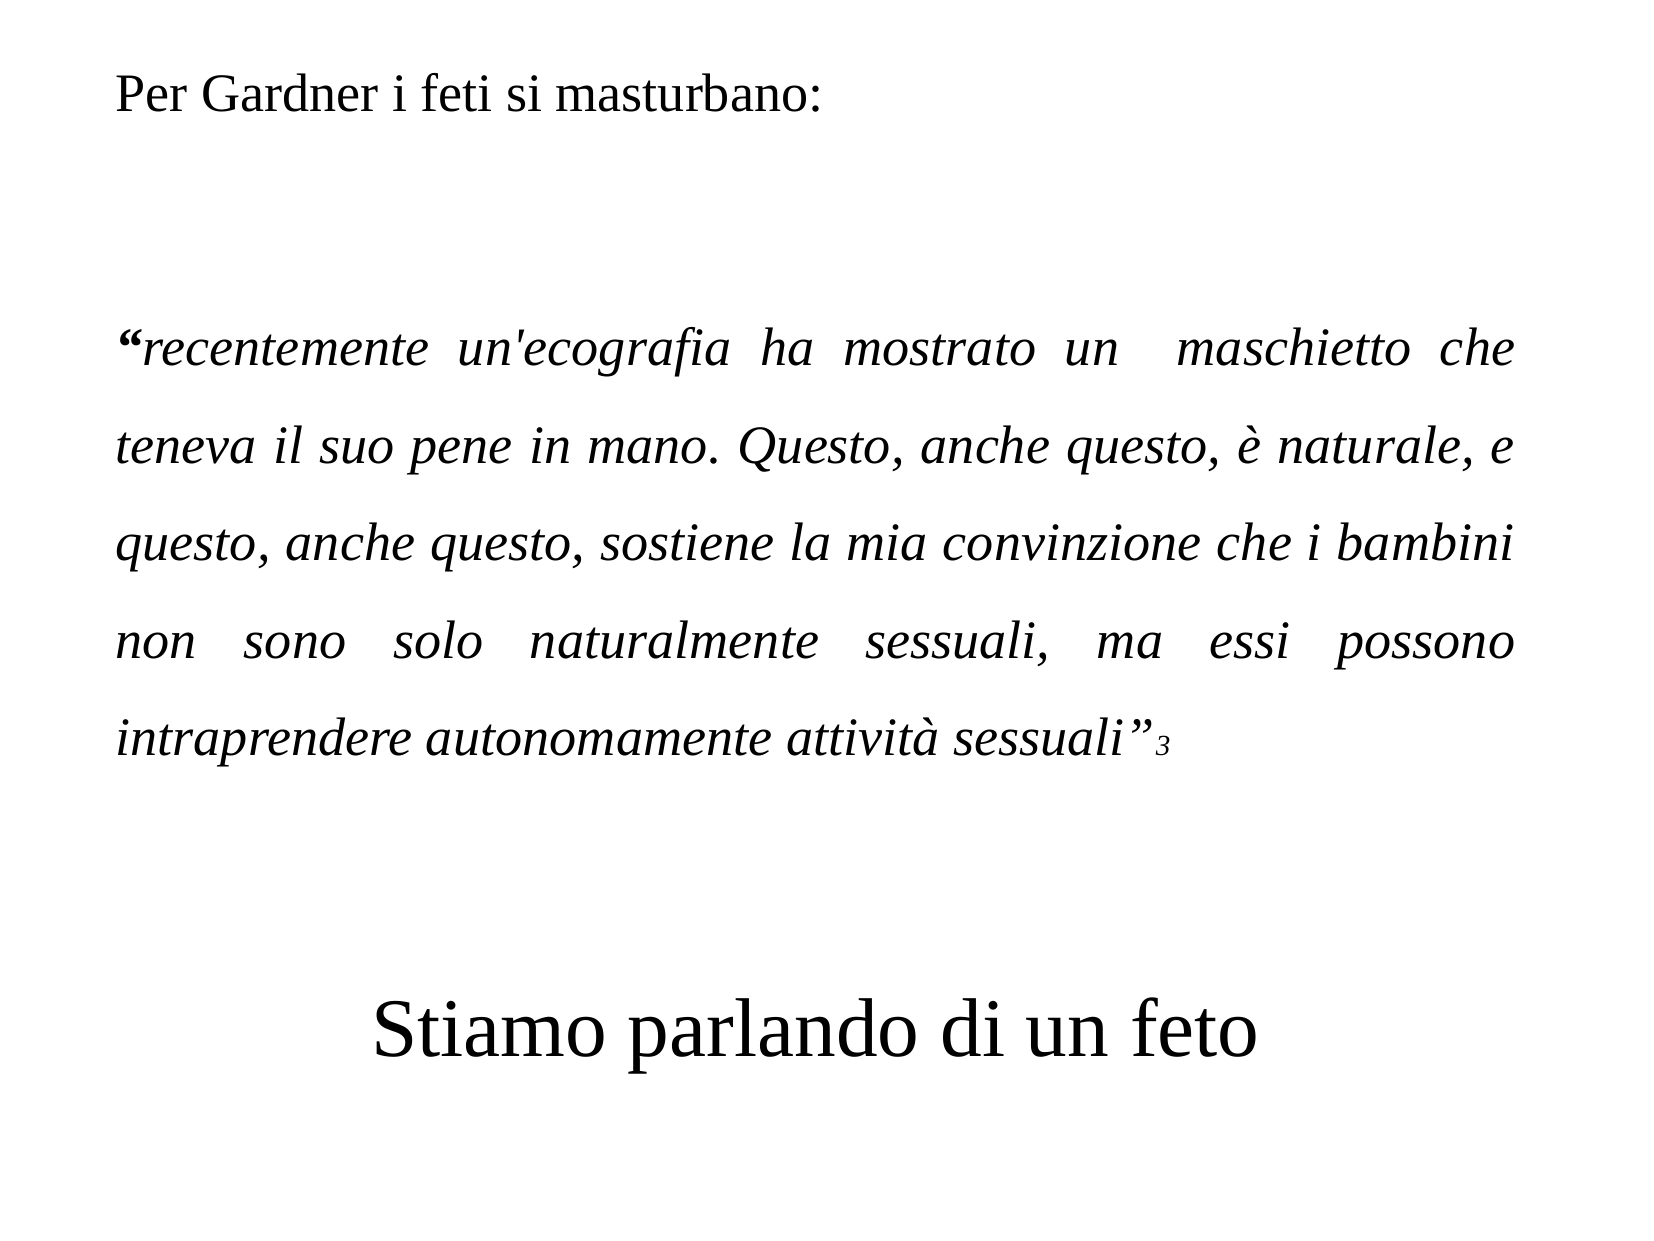

# Per Gardner i feti si masturbano:
“recentemente un'ecografia ha mostrato un maschietto che teneva il suo pene in mano. Questo, anche questo, è naturale, e questo, anche questo, sostiene la mia convinzione che i bambini non sono solo naturalmente sessuali, ma essi possono intraprendere autonomamente attività sessuali”3
Stiamo parlando di un feto
3 Ibidem pag. 15